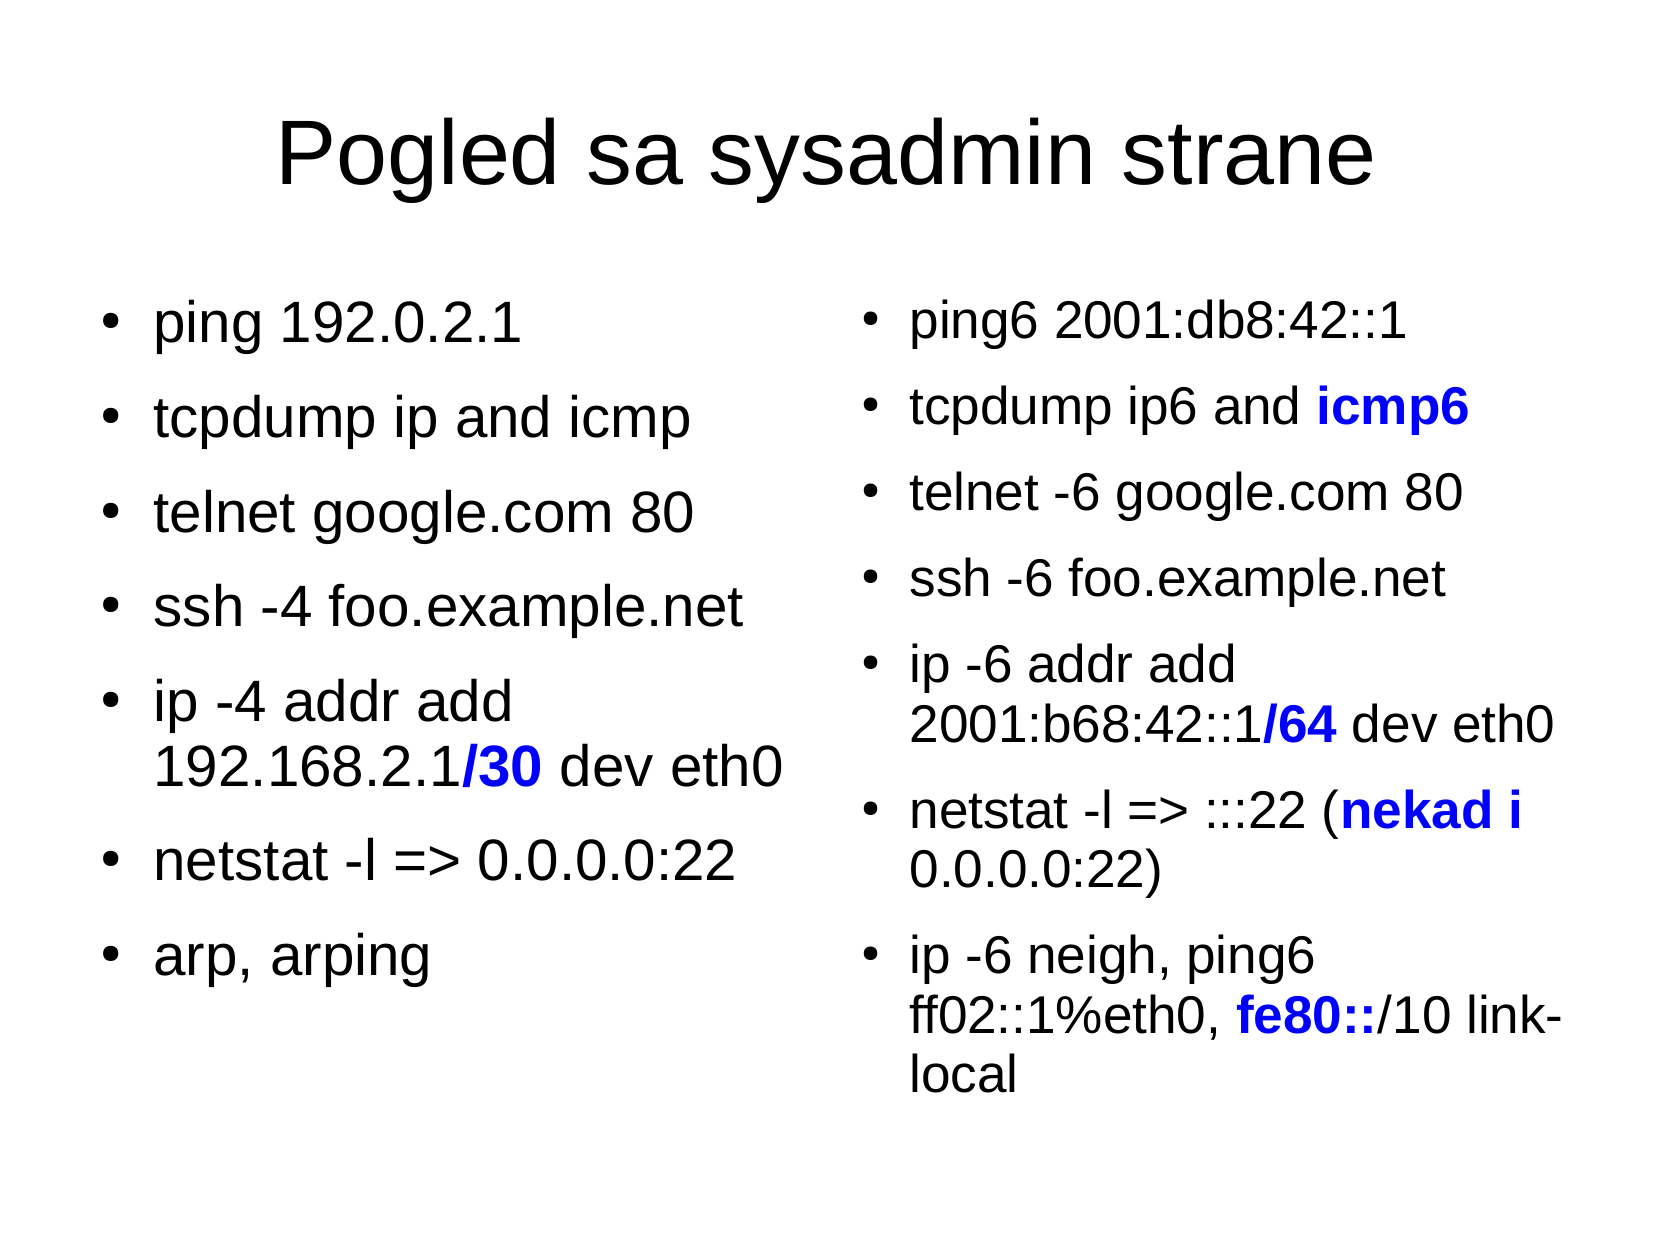

# Pogled sa sysadmin strane
ping 192.0.2.1
tcpdump ip and icmp
telnet google.com 80
ssh -4 foo.example.net
ip -4 addr add 192.168.2.1/30 dev eth0
netstat -l => 0.0.0.0:22
arp, arping
ping6 2001:db8:42::1
tcpdump ip6 and icmp6
telnet -6 google.com 80
ssh -6 foo.example.net
ip -6 addr add 2001:b68:42::1/64 dev eth0
netstat -l => :::22 (nekad i 0.0.0.0:22)
ip -6 neigh, ping6 ff02::1%eth0, fe80::/10 link-local